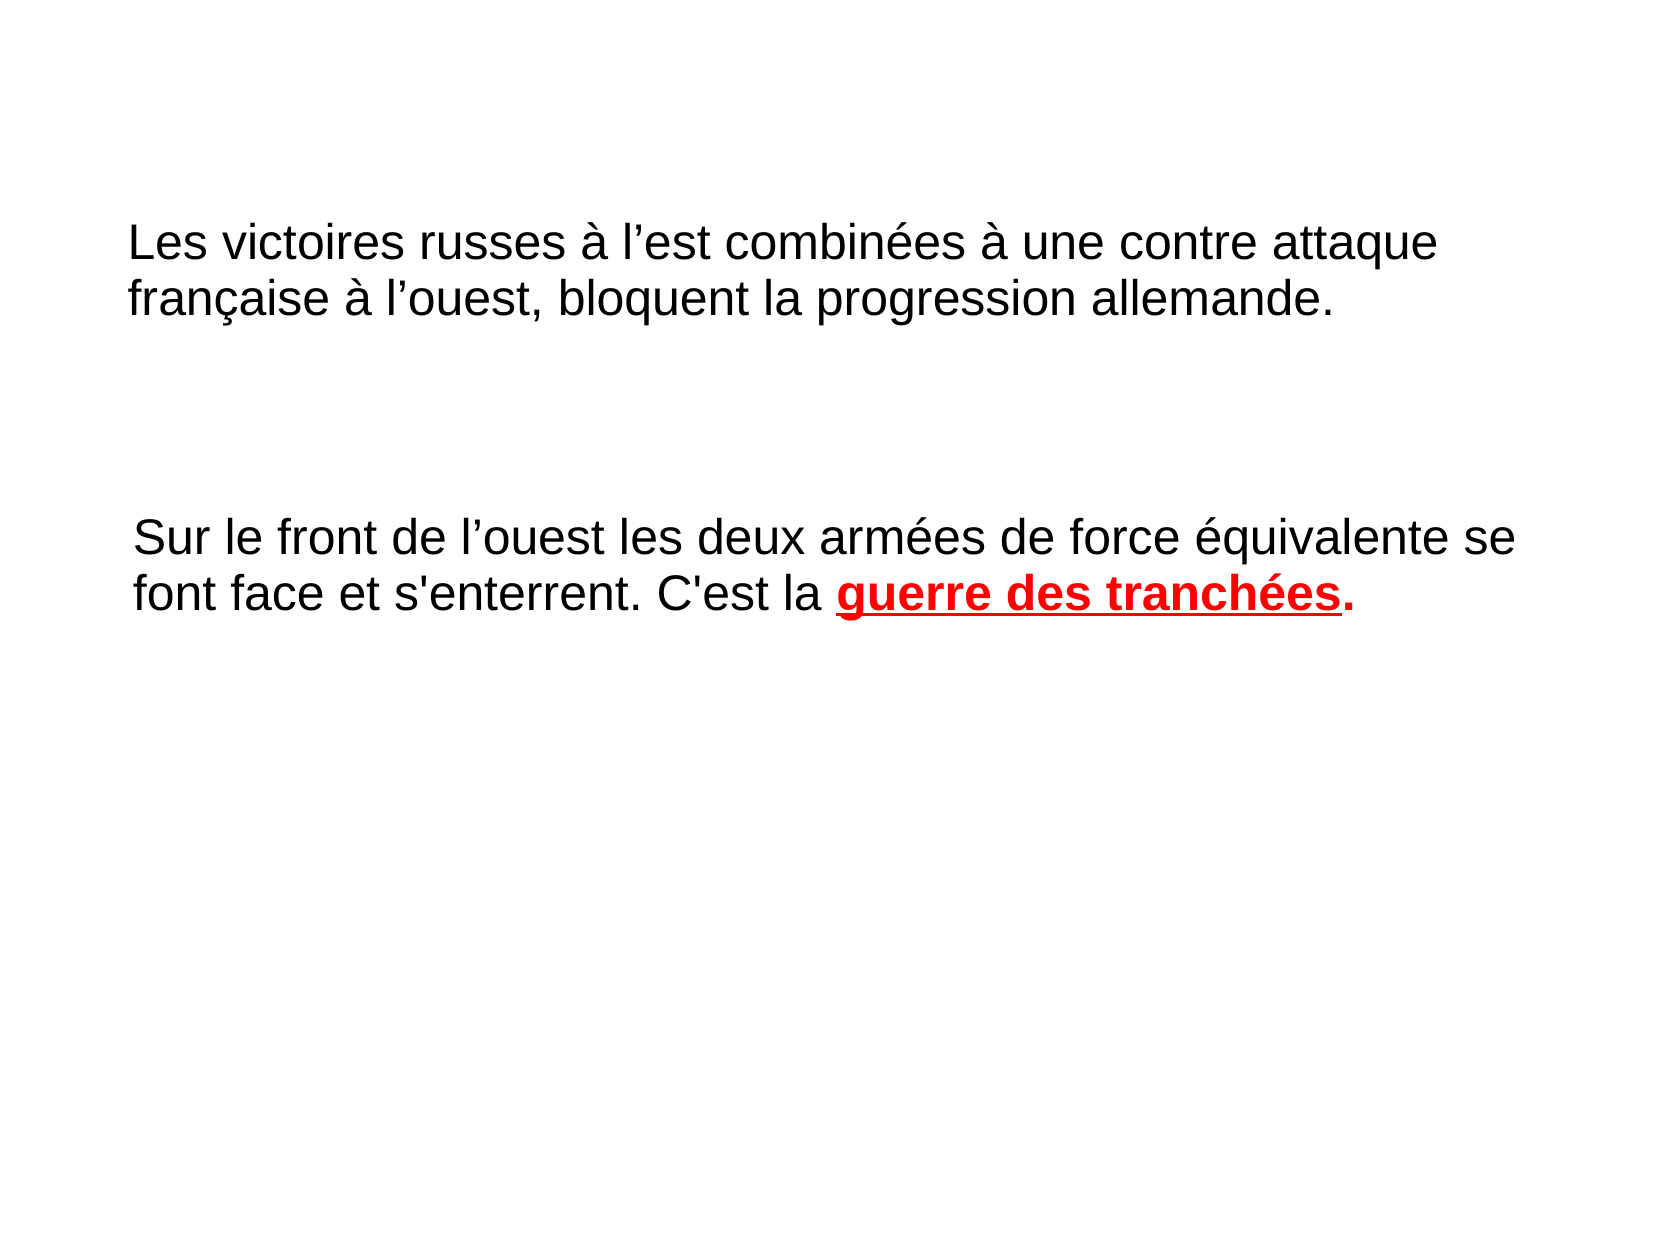

Les victoires russes à l’est combinées à une contre attaque française à l’ouest, bloquent la progression allemande.
Sur le front de l’ouest les deux armées de force équivalente se font face et s'enterrent. C'est la guerre des tranchées.